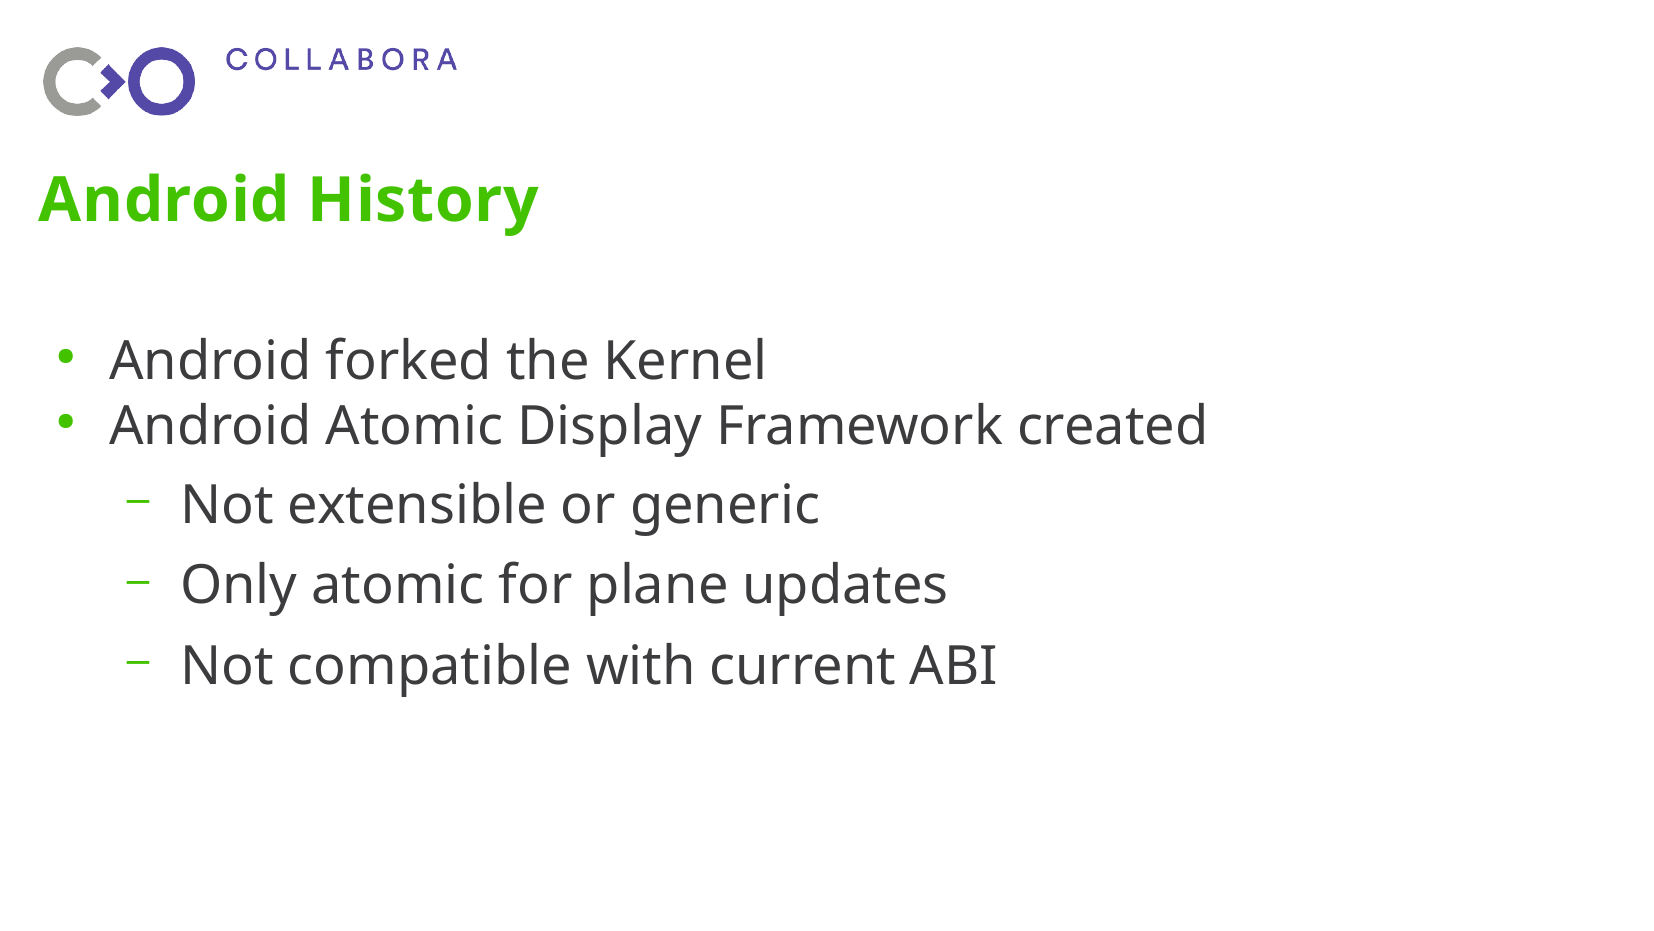

# Android History
Android forked the Kernel
Android Atomic Display Framework created
Not extensible or generic
Only atomic for plane updates
Not compatible with current ABI